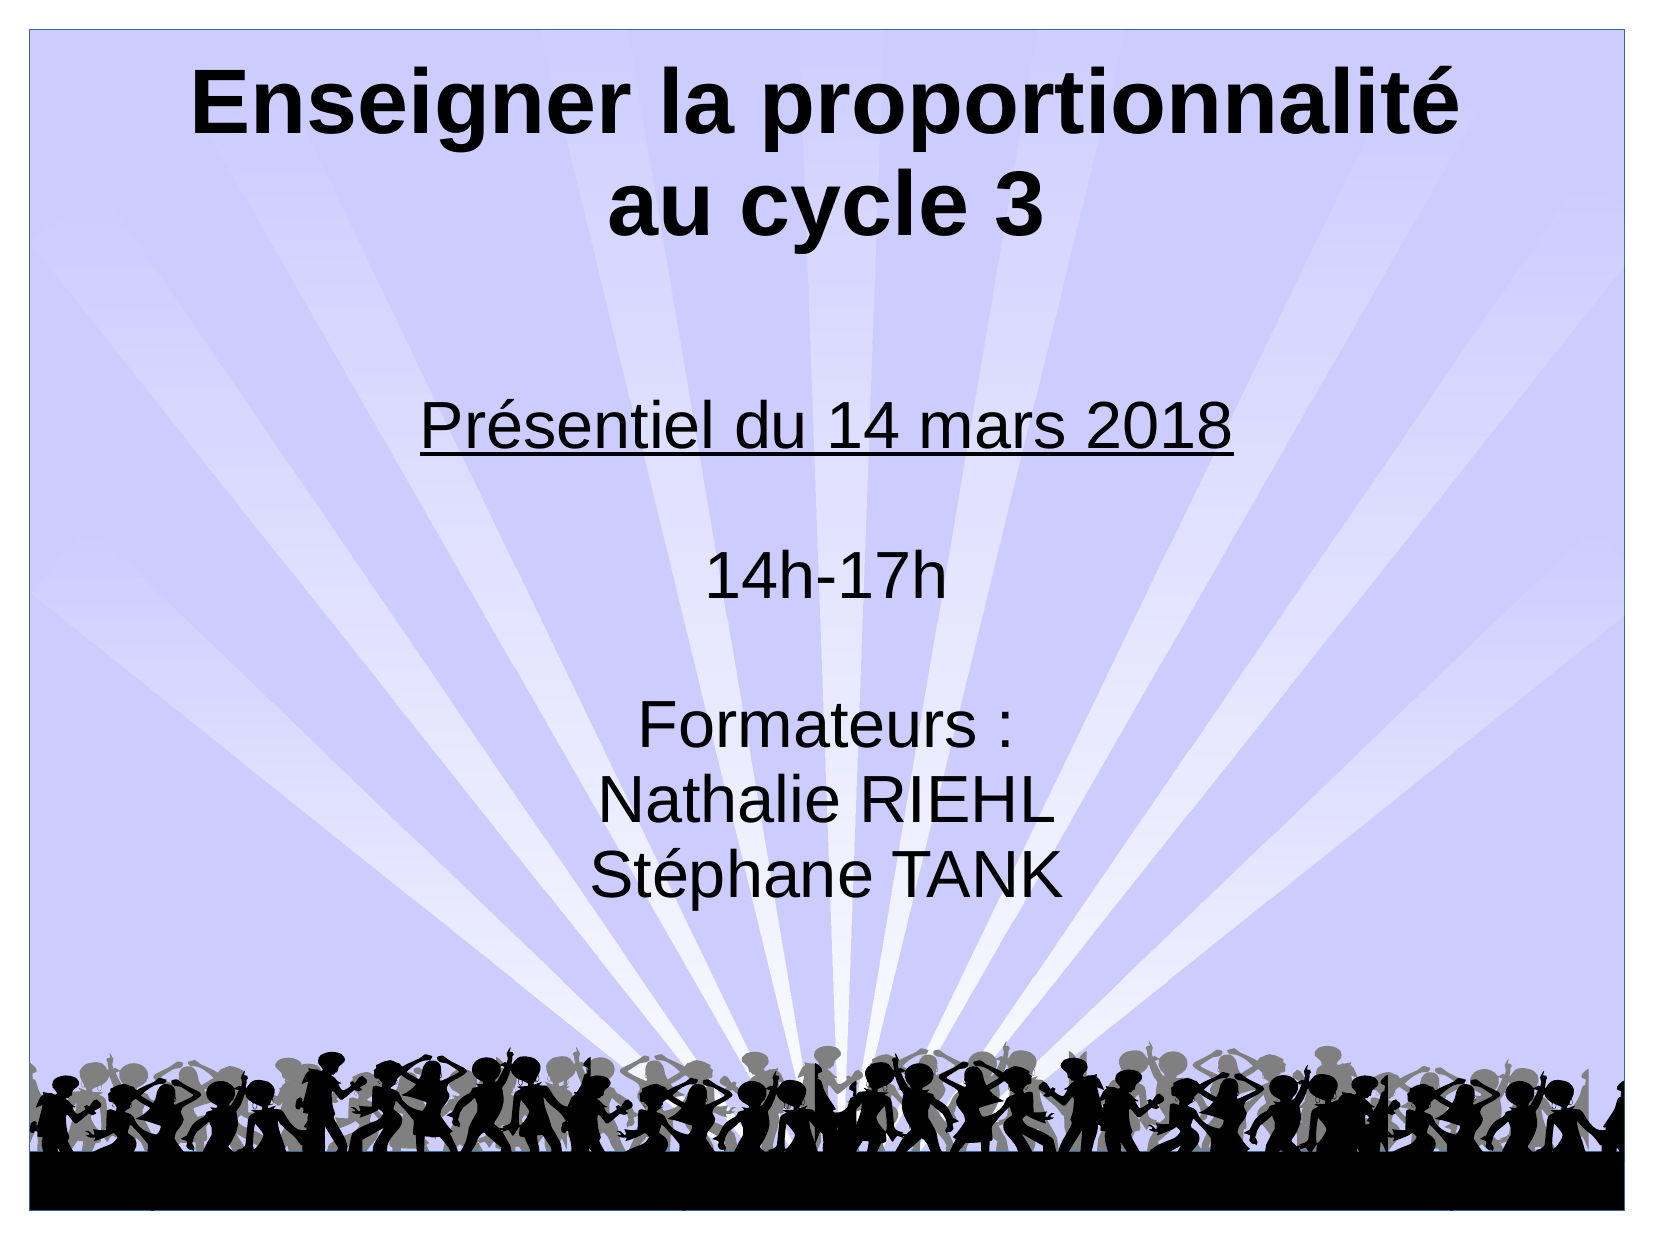

# Enseigner la proportionnalité au cycle 3
Présentiel du 14 mars 2018
14h-17h
Formateurs :
Nathalie RIEHL
Stéphane TANK